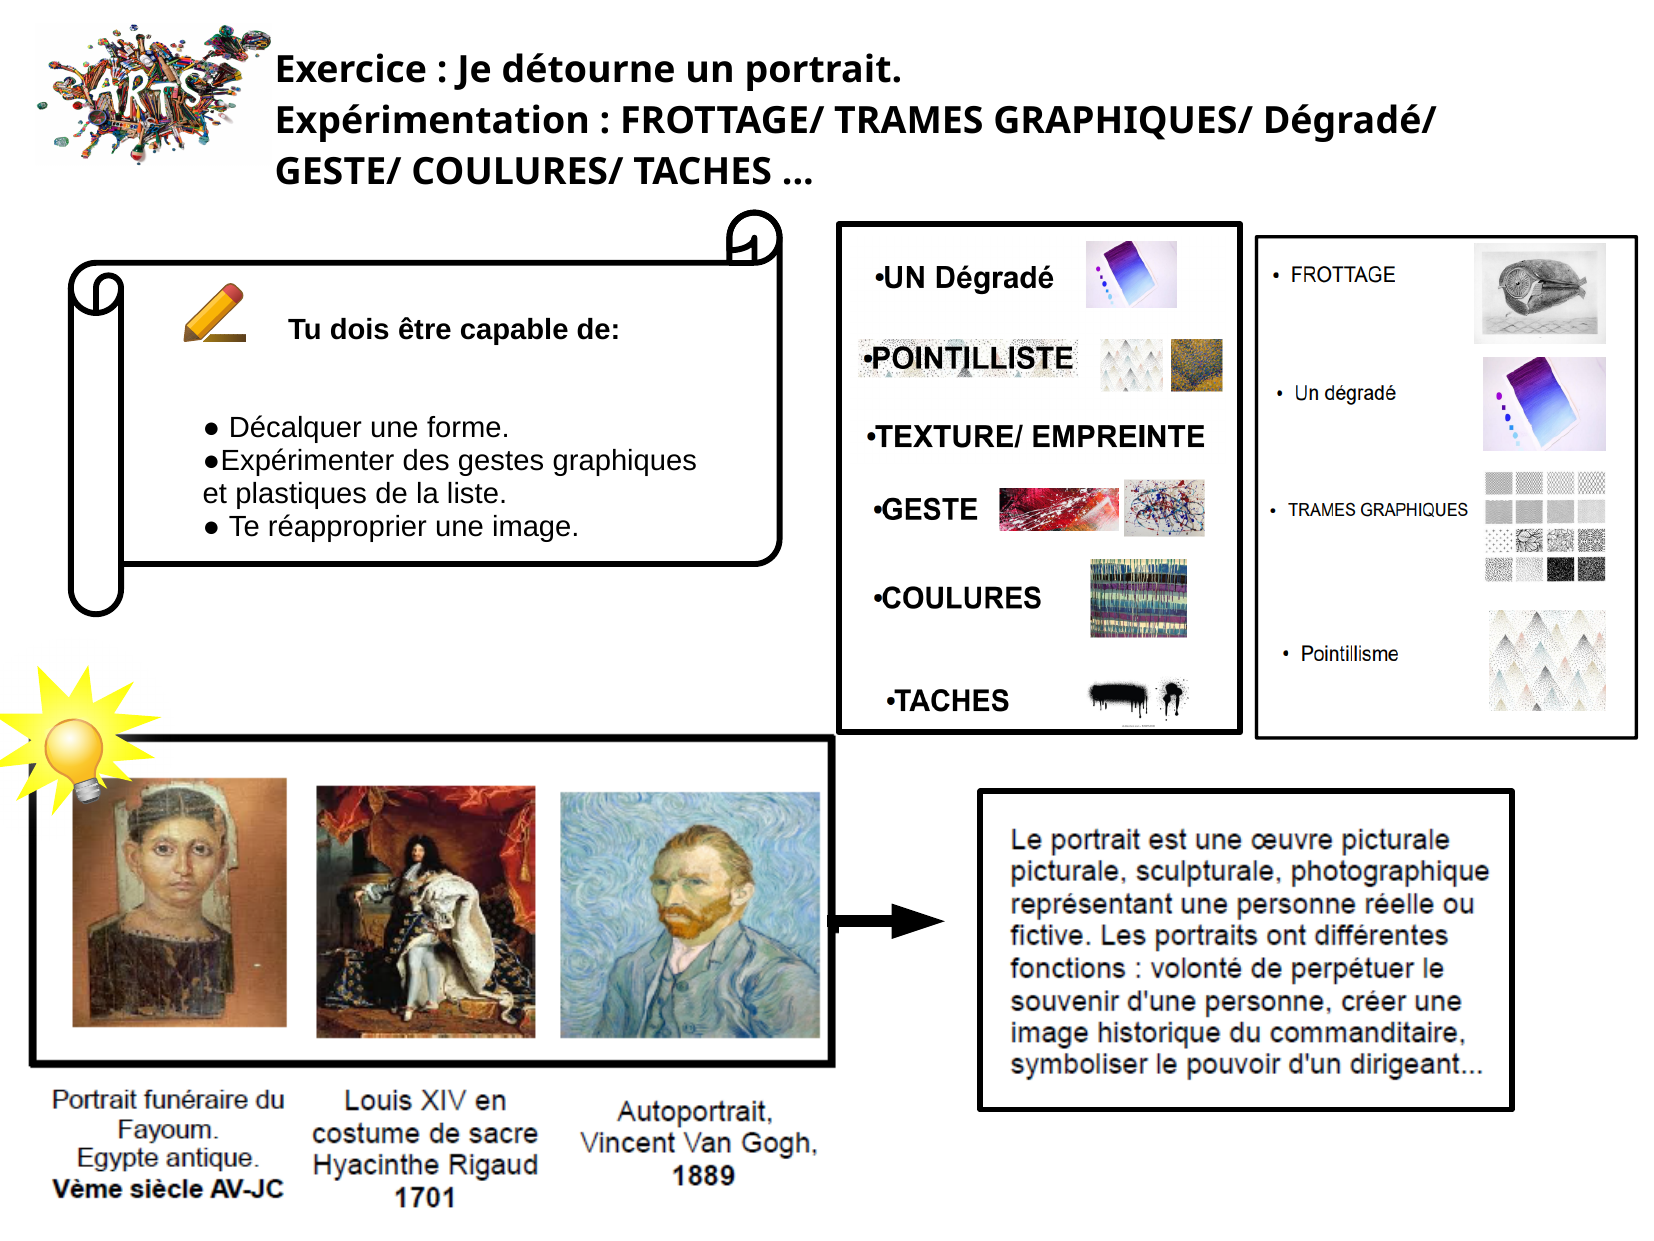

Exercice : Je détourne un portrait.
Expérimentation : FROTTAGE/ TRAMES GRAPHIQUES/ Dégradé/
GESTE/ COULURES/ TACHES ...
Tu dois être capable de:
● Décalquer une forme.
●Expérimenter des gestes graphiques
et plastiques de la liste.
● Te réapproprier une image.